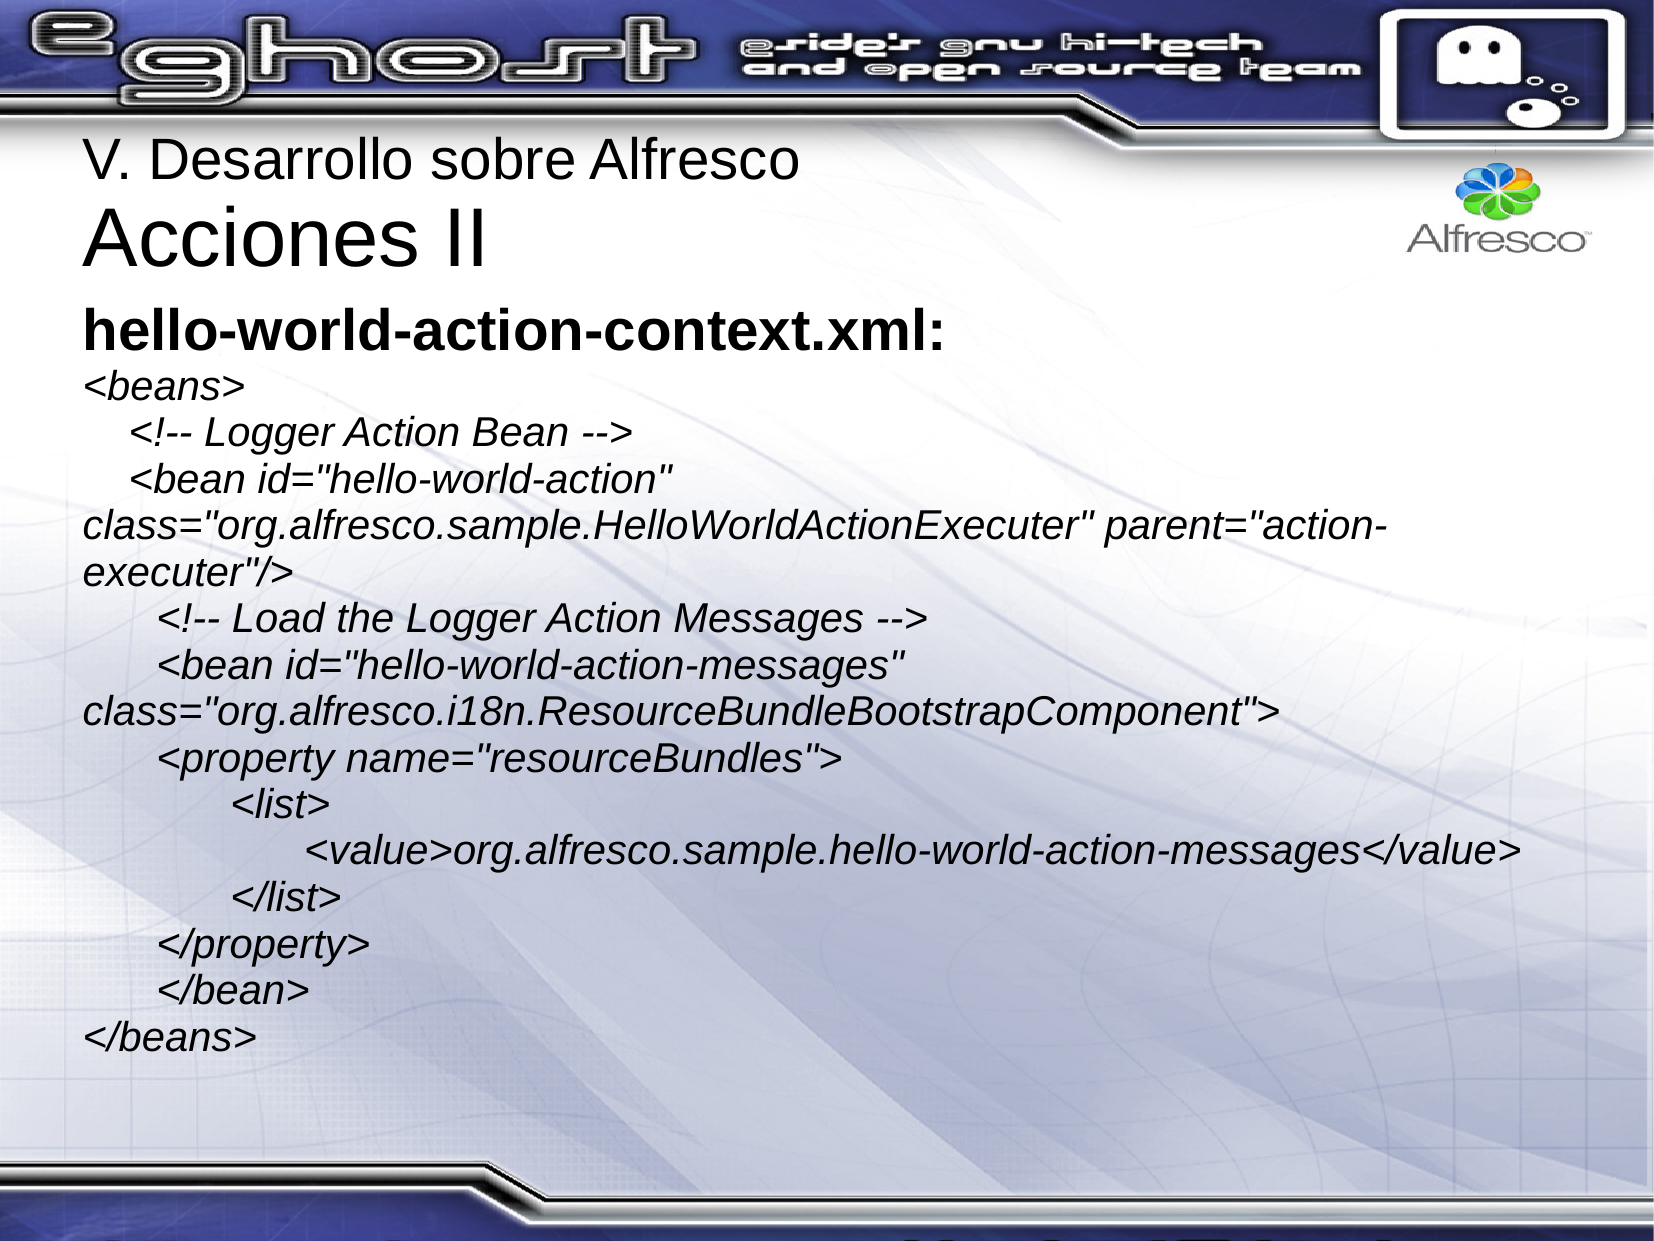

# V. Desarrollo sobre Alfresco Acciones II
hello-world-action-context.xml:
<beans>
 <!-- Logger Action Bean -->
 <bean id="hello-world-action" class="org.alfresco.sample.HelloWorldActionExecuter" parent="action-executer"/>
 	<!-- Load the Logger Action Messages -->
 	<bean id="hello-world-action-messages" class="org.alfresco.i18n.ResourceBundleBootstrapComponent">
 	<property name="resourceBundles">
 		<list>
 			<value>org.alfresco.sample.hello-world-action-messages</value>
 		</list>
 	</property>
 	</bean>
</beans>